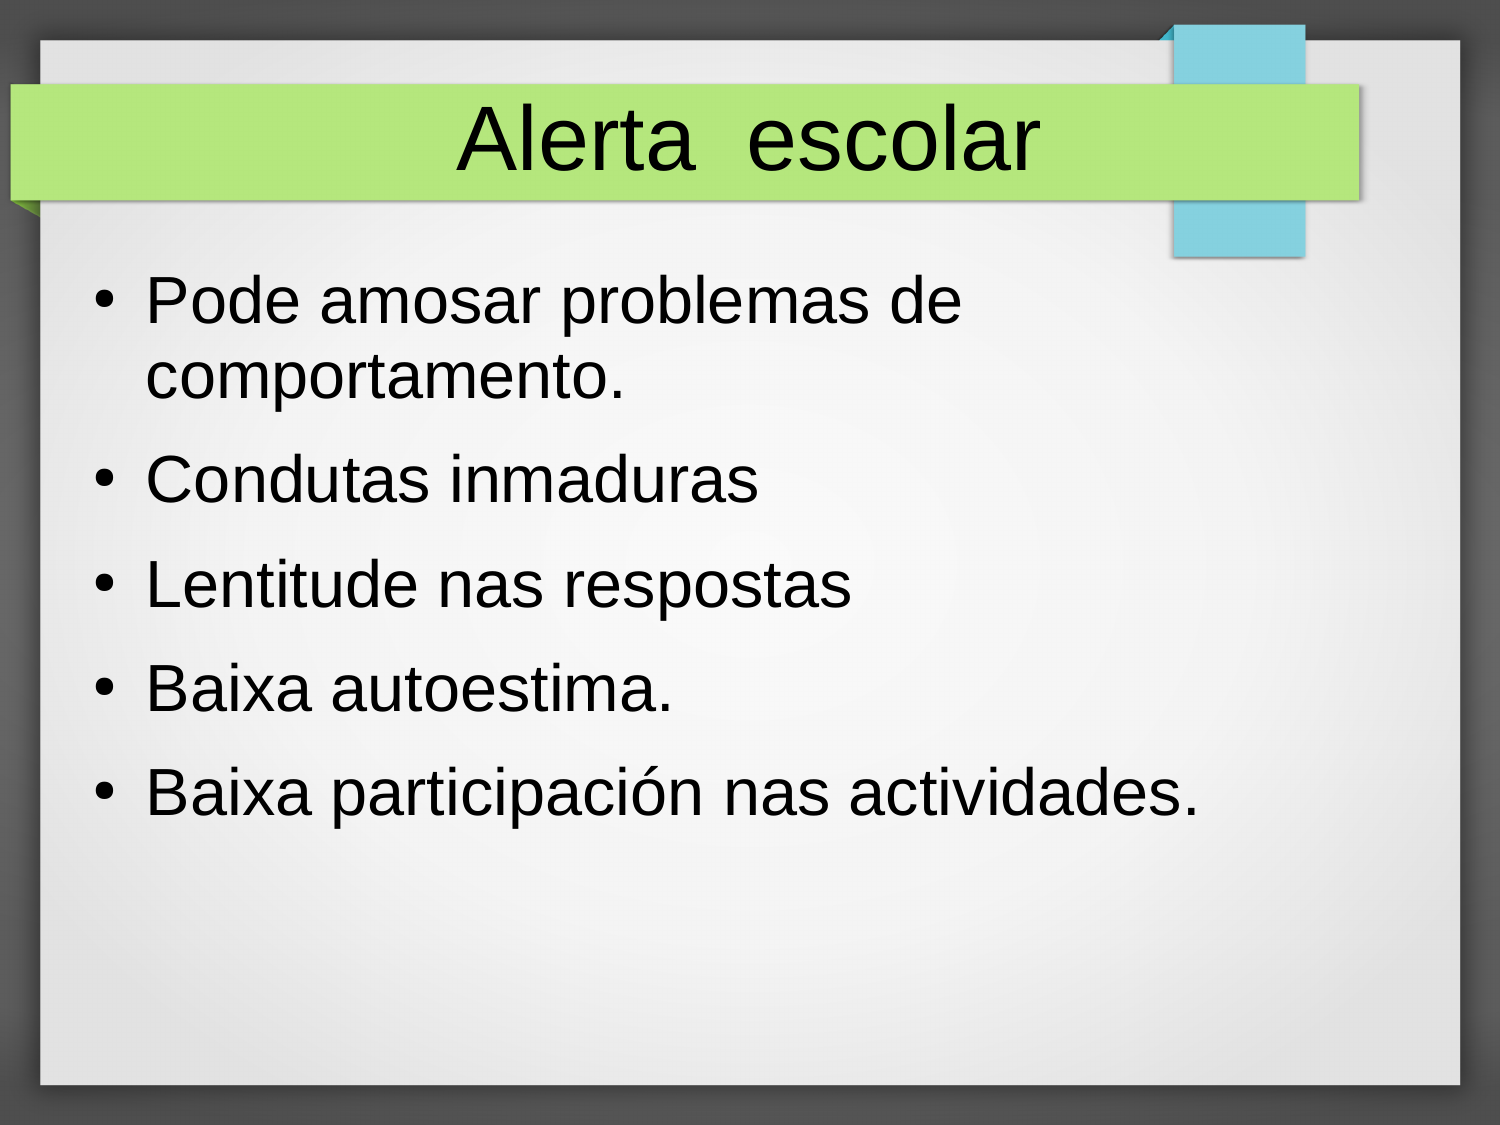

# Alerta escolar
Pode amosar problemas de comportamento.
Condutas inmaduras
Lentitude nas respostas
Baixa autoestima.
Baixa participación nas actividades.